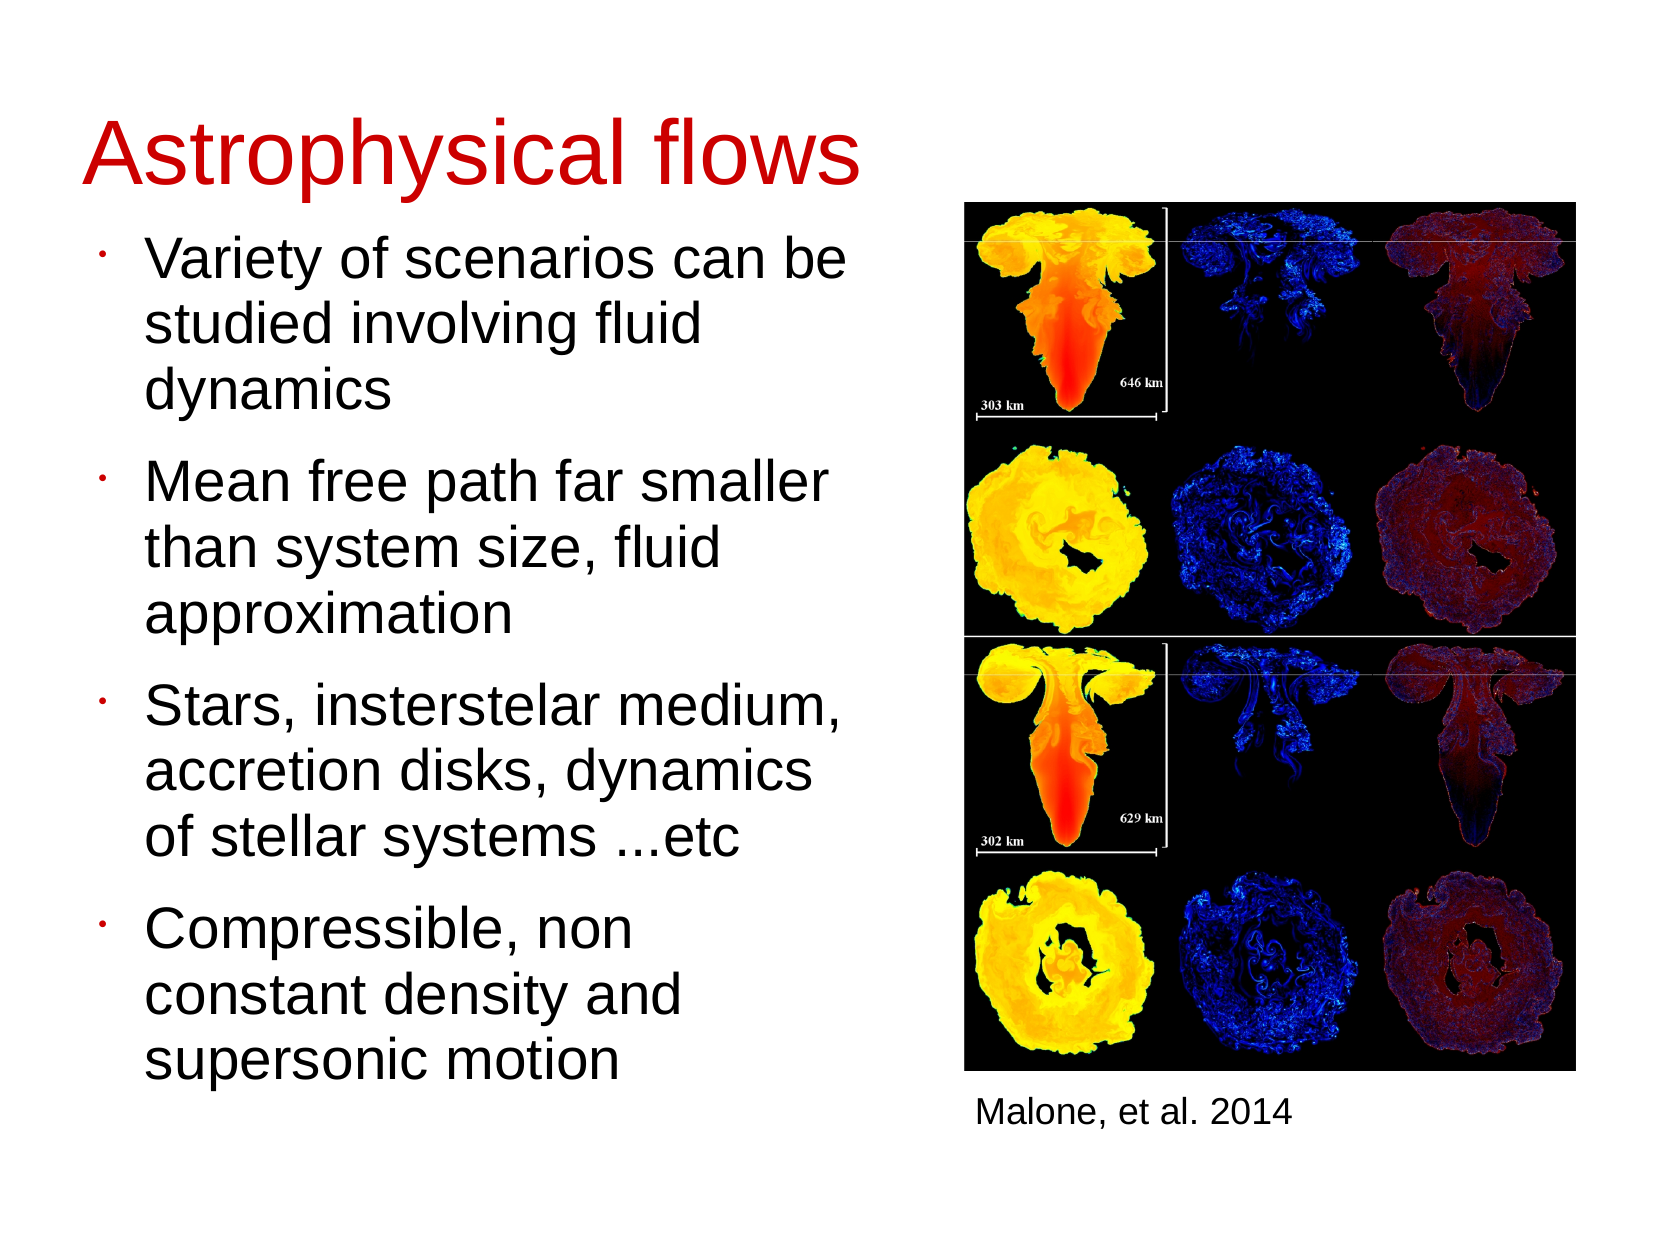

# Astrophysical flows
Variety of scenarios can be studied involving fluid dynamics
Mean free path far smaller than system size, fluid approximation
Stars, insterstelar medium, accretion disks, dynamics of stellar systems ...etc
Compressible, non constant density and supersonic motion
Malone, et al. 2014